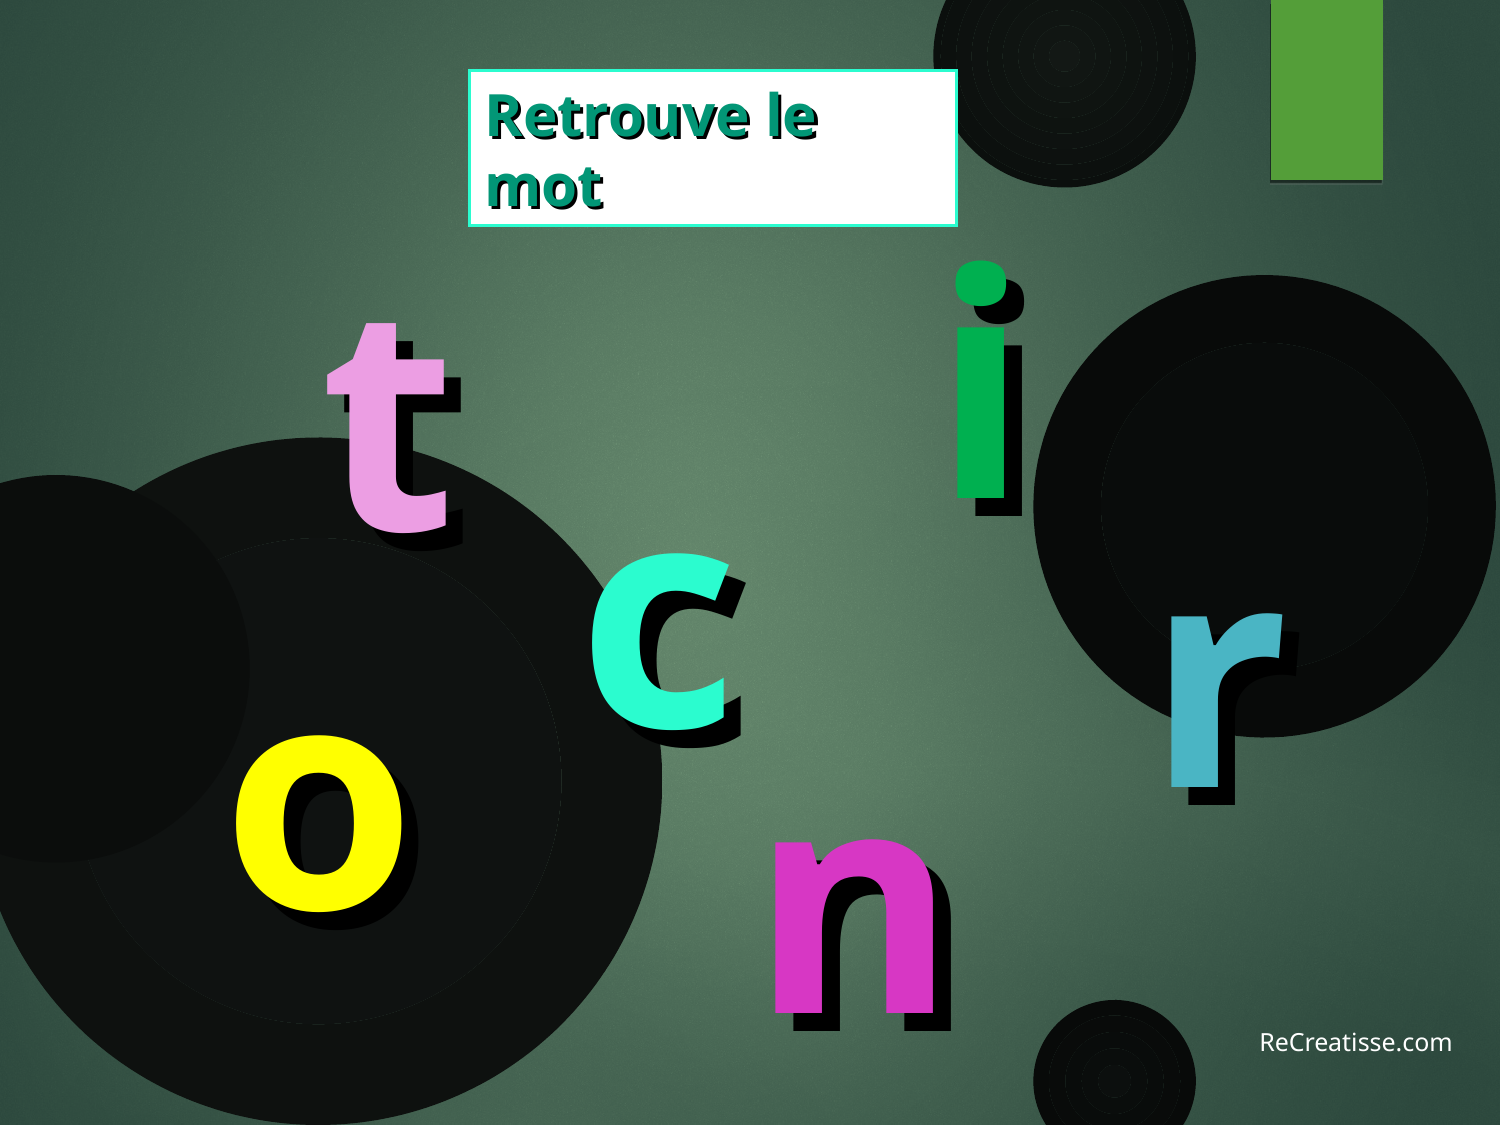

Retrouve le mot
i
t
c
r
o
n
ReCreatisse.com